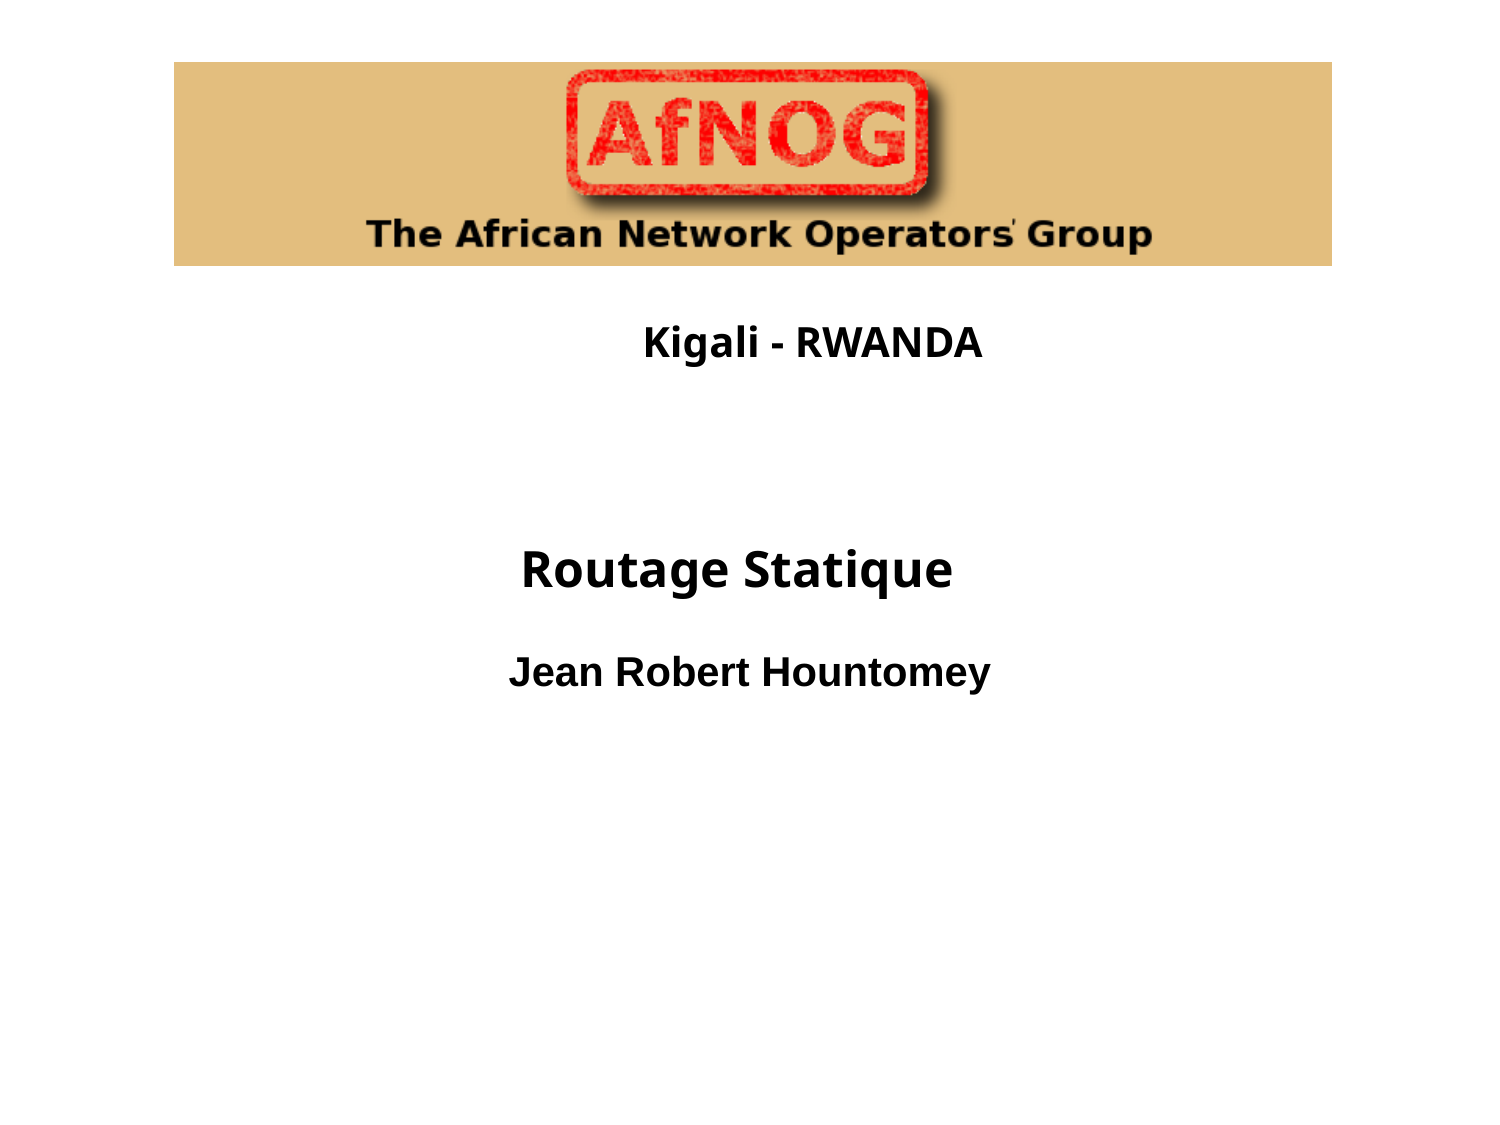

Kigali - RWANDA
# Routage Statique
Jean Robert Hountomey